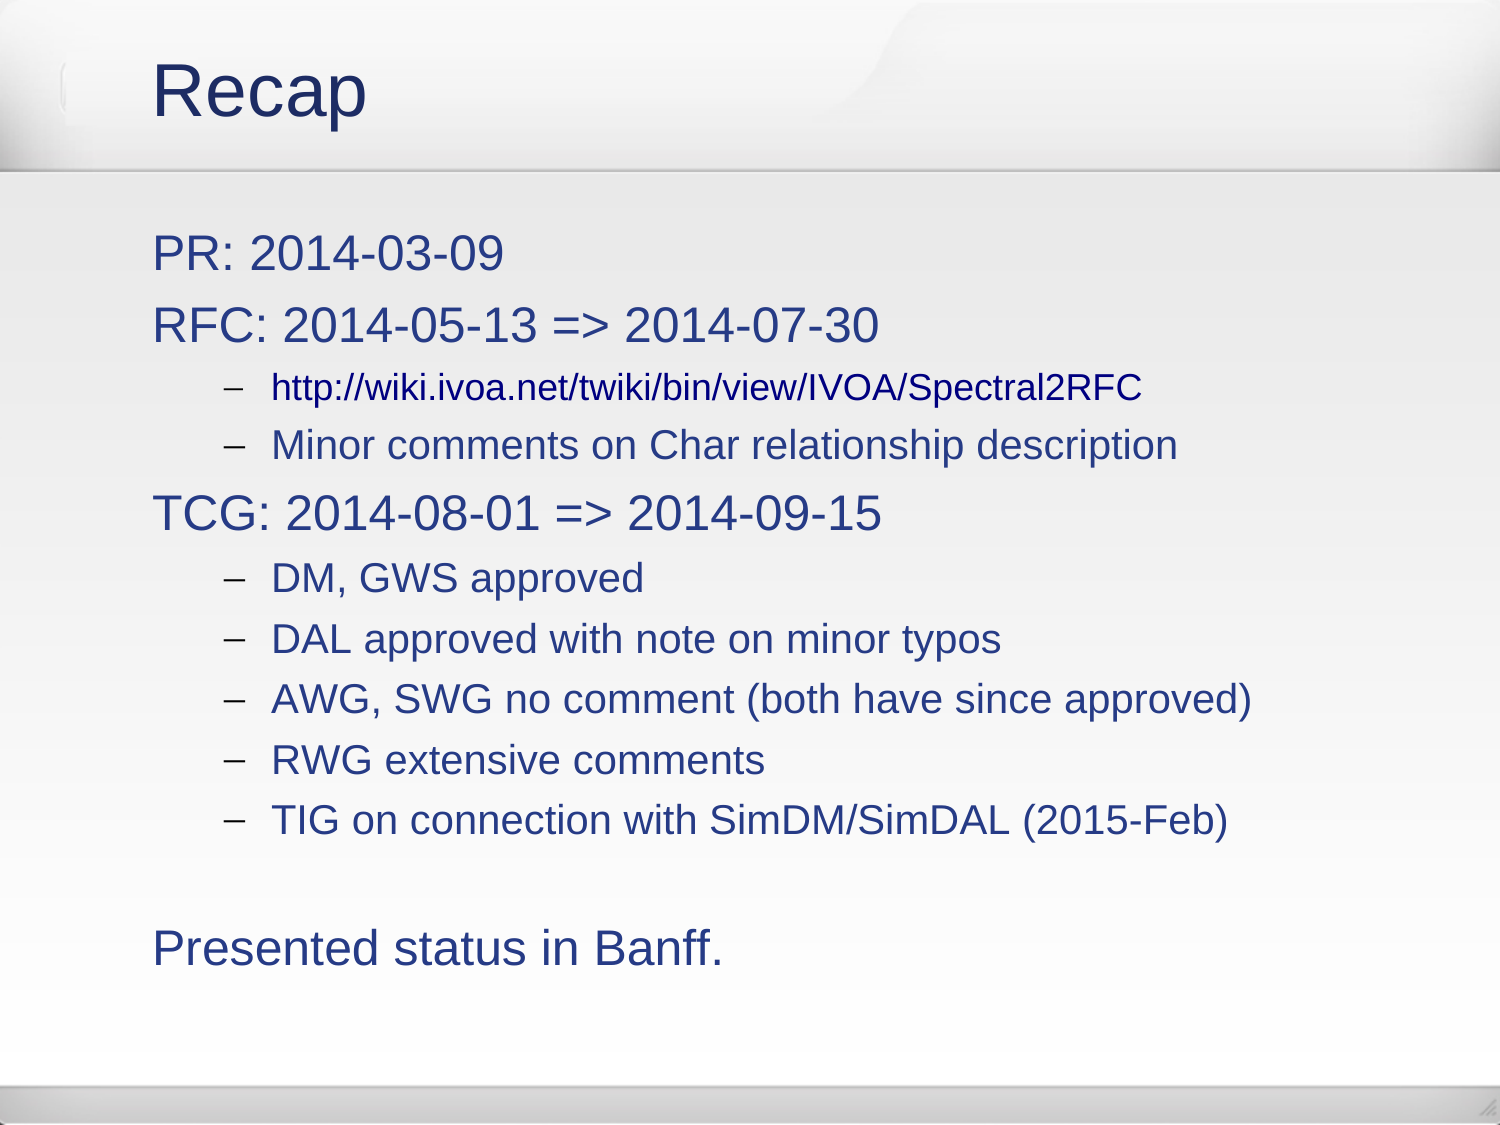

# Recap
PR: 2014-03-09
RFC: 2014-05-13 => 2014-07-30
http://wiki.ivoa.net/twiki/bin/view/IVOA/Spectral2RFC
Minor comments on Char relationship description
TCG: 2014-08-01 => 2014-09-15
DM, GWS approved
DAL approved with note on minor typos
AWG, SWG no comment (both have since approved)
RWG extensive comments
TIG on connection with SimDM/SimDAL (2015-Feb)
Presented status in Banff.